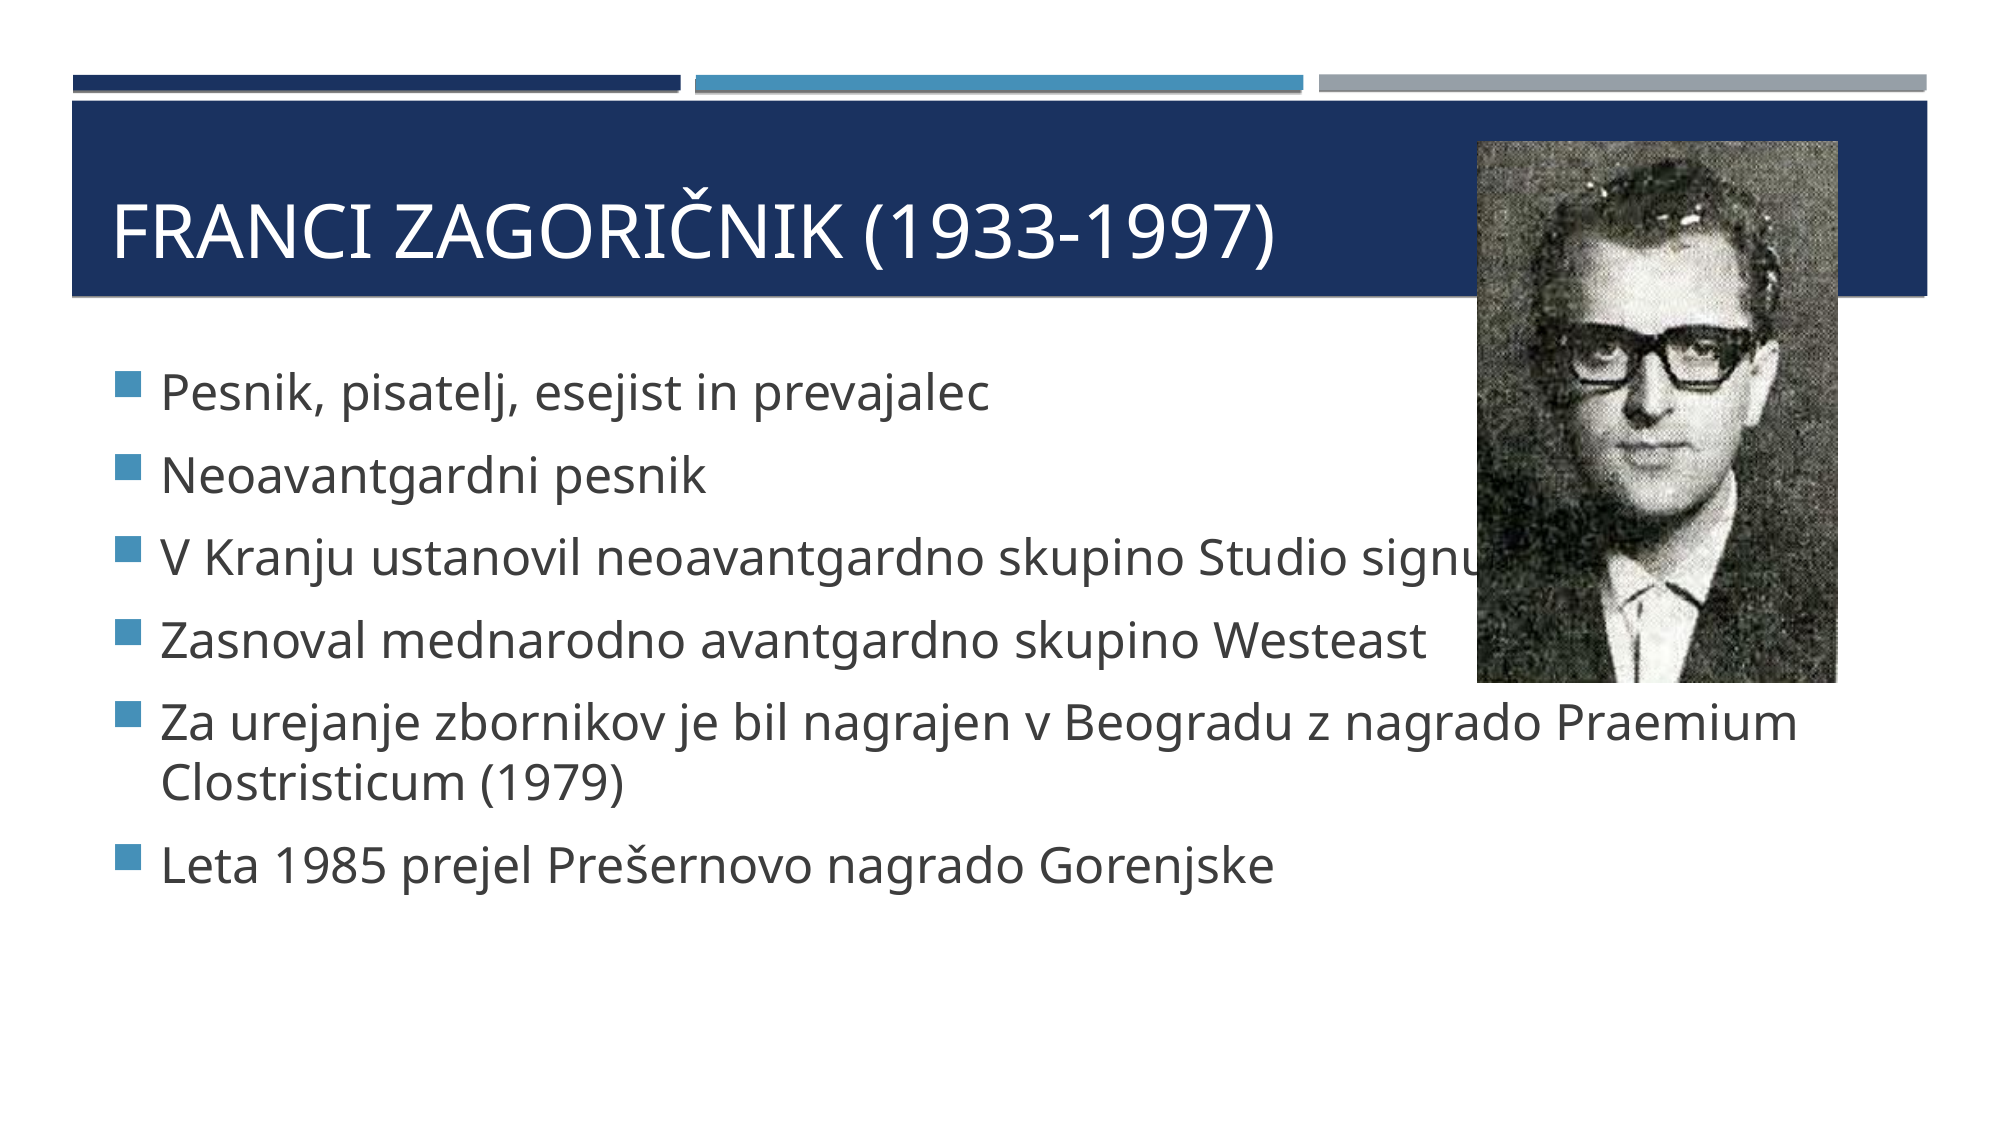

# Franci zagoričnik (1933-1997)
Pesnik, pisatelj, esejist in prevajalec
Neoavantgardni pesnik
V Kranju ustanovil neoavantgardno skupino Studio signum
Zasnoval mednarodno avantgardno skupino Westeast
Za urejanje zbornikov je bil nagrajen v Beogradu z nagrado Praemium Clostristicum (1979)
Leta 1985 prejel Prešernovo nagrado Gorenjske